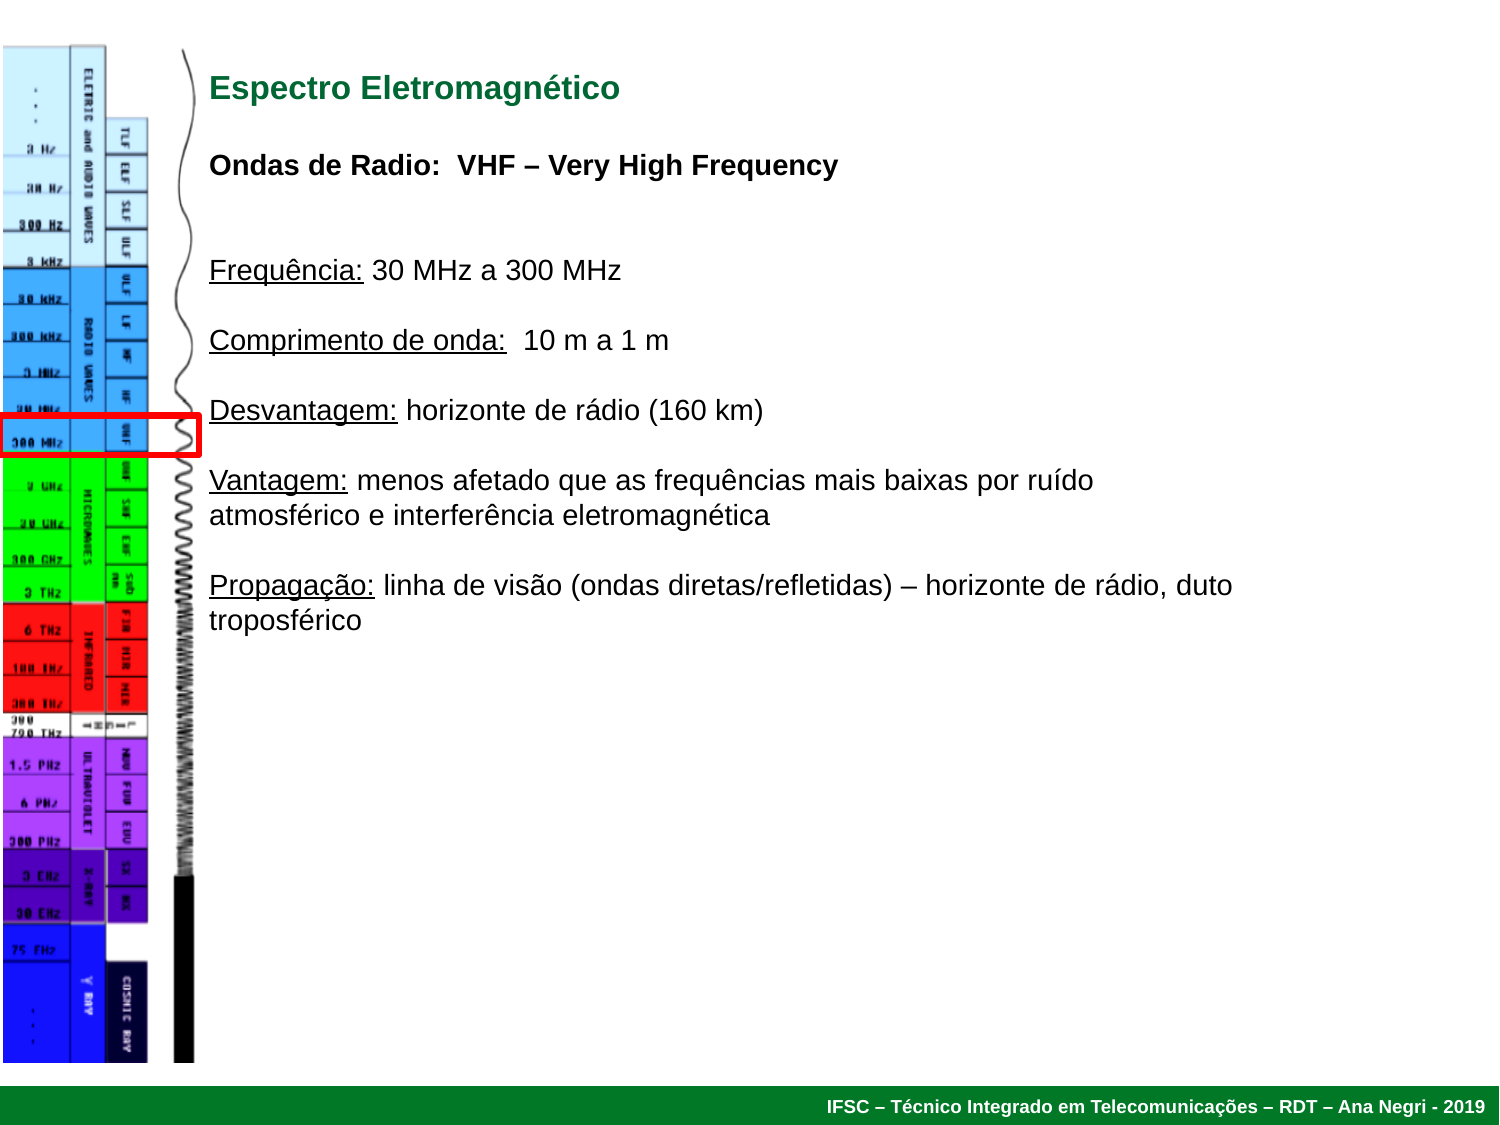

Espectro Eletromagnético
Ondas de Radio: VHF – Very High Frequency
Frequência: 30 MHz a 300 MHz
Comprimento de onda: 10 m a 1 m
Desvantagem: horizonte de rádio (160 km)
Vantagem: menos afetado que as frequências mais baixas por ruído atmosférico e interferência eletromagnética
Propagação: linha de visão (ondas diretas/refletidas) – horizonte de rádio, duto troposférico
ção
IFSC – Técnico Integrado em Telecomunicações – RDT – Ana Negri - 2019